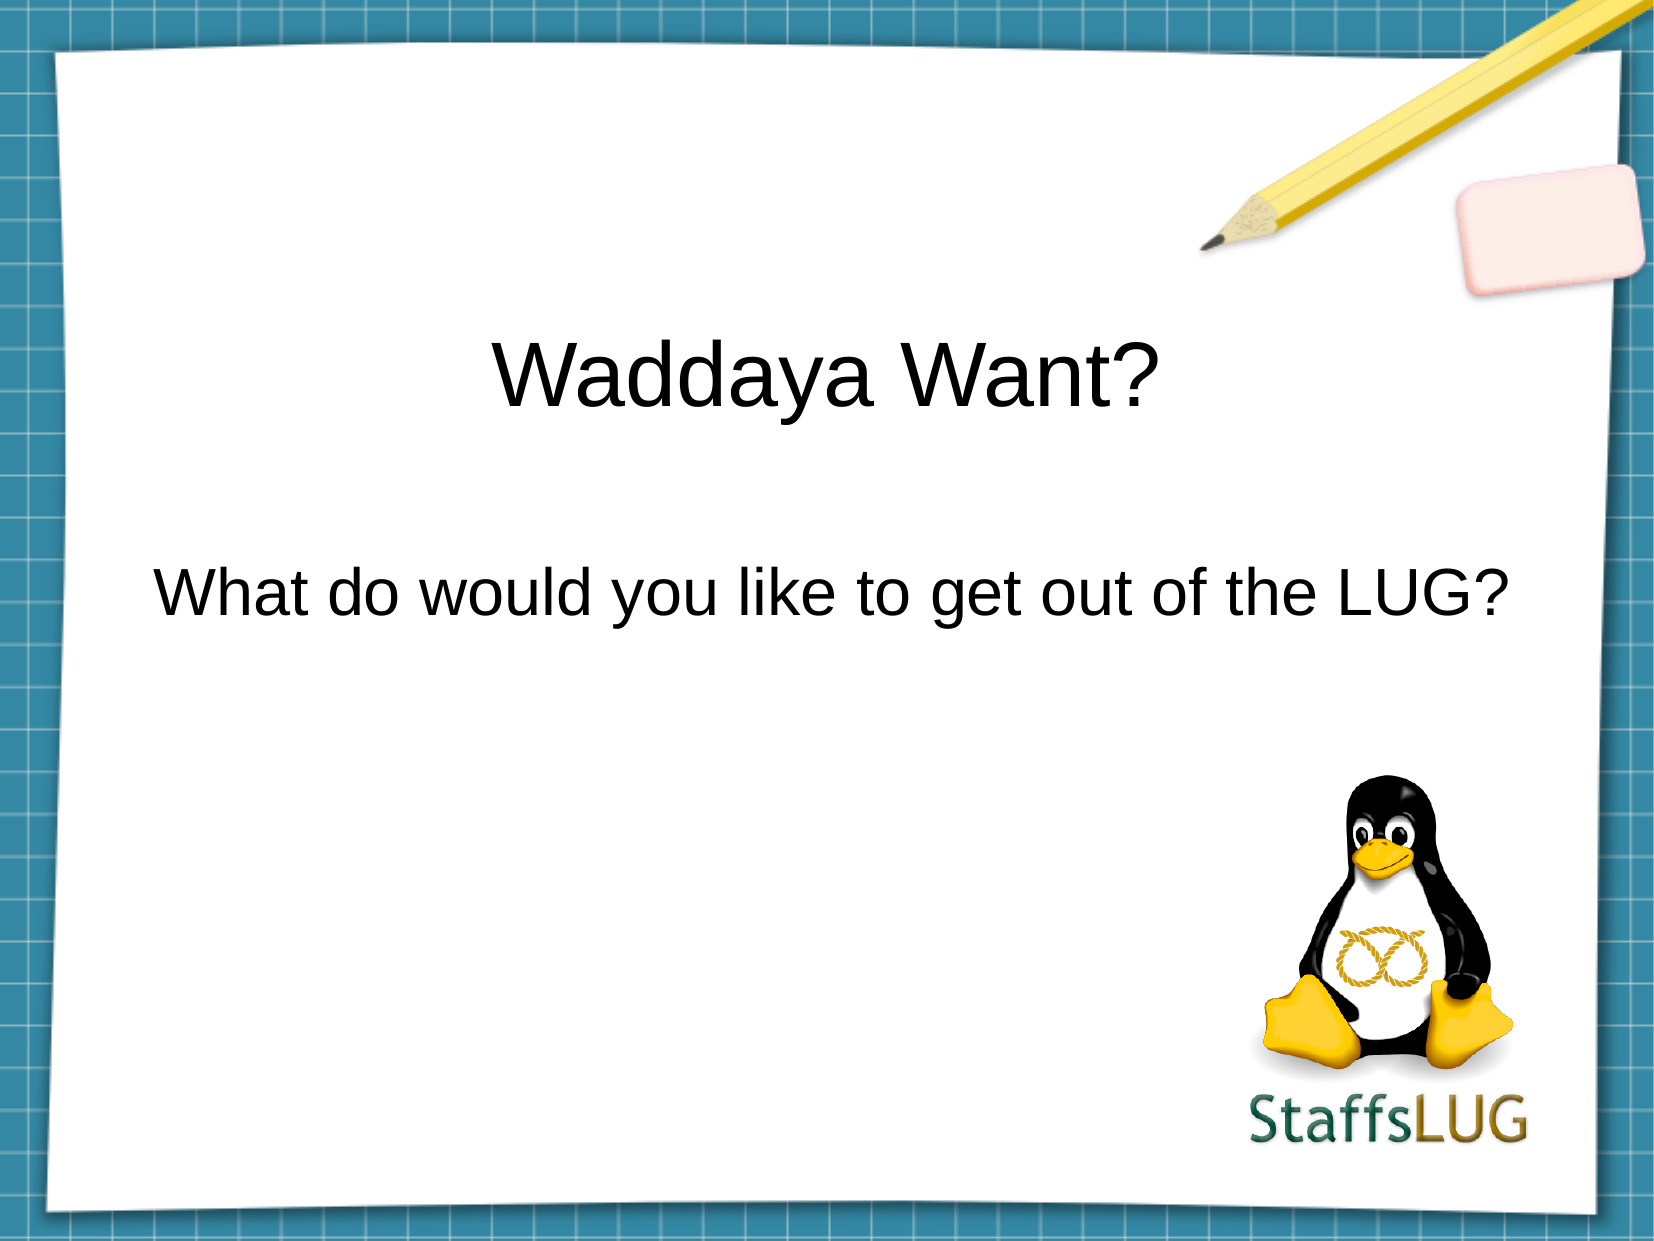

# Waddaya Want?
What do would you like to get out of the LUG?